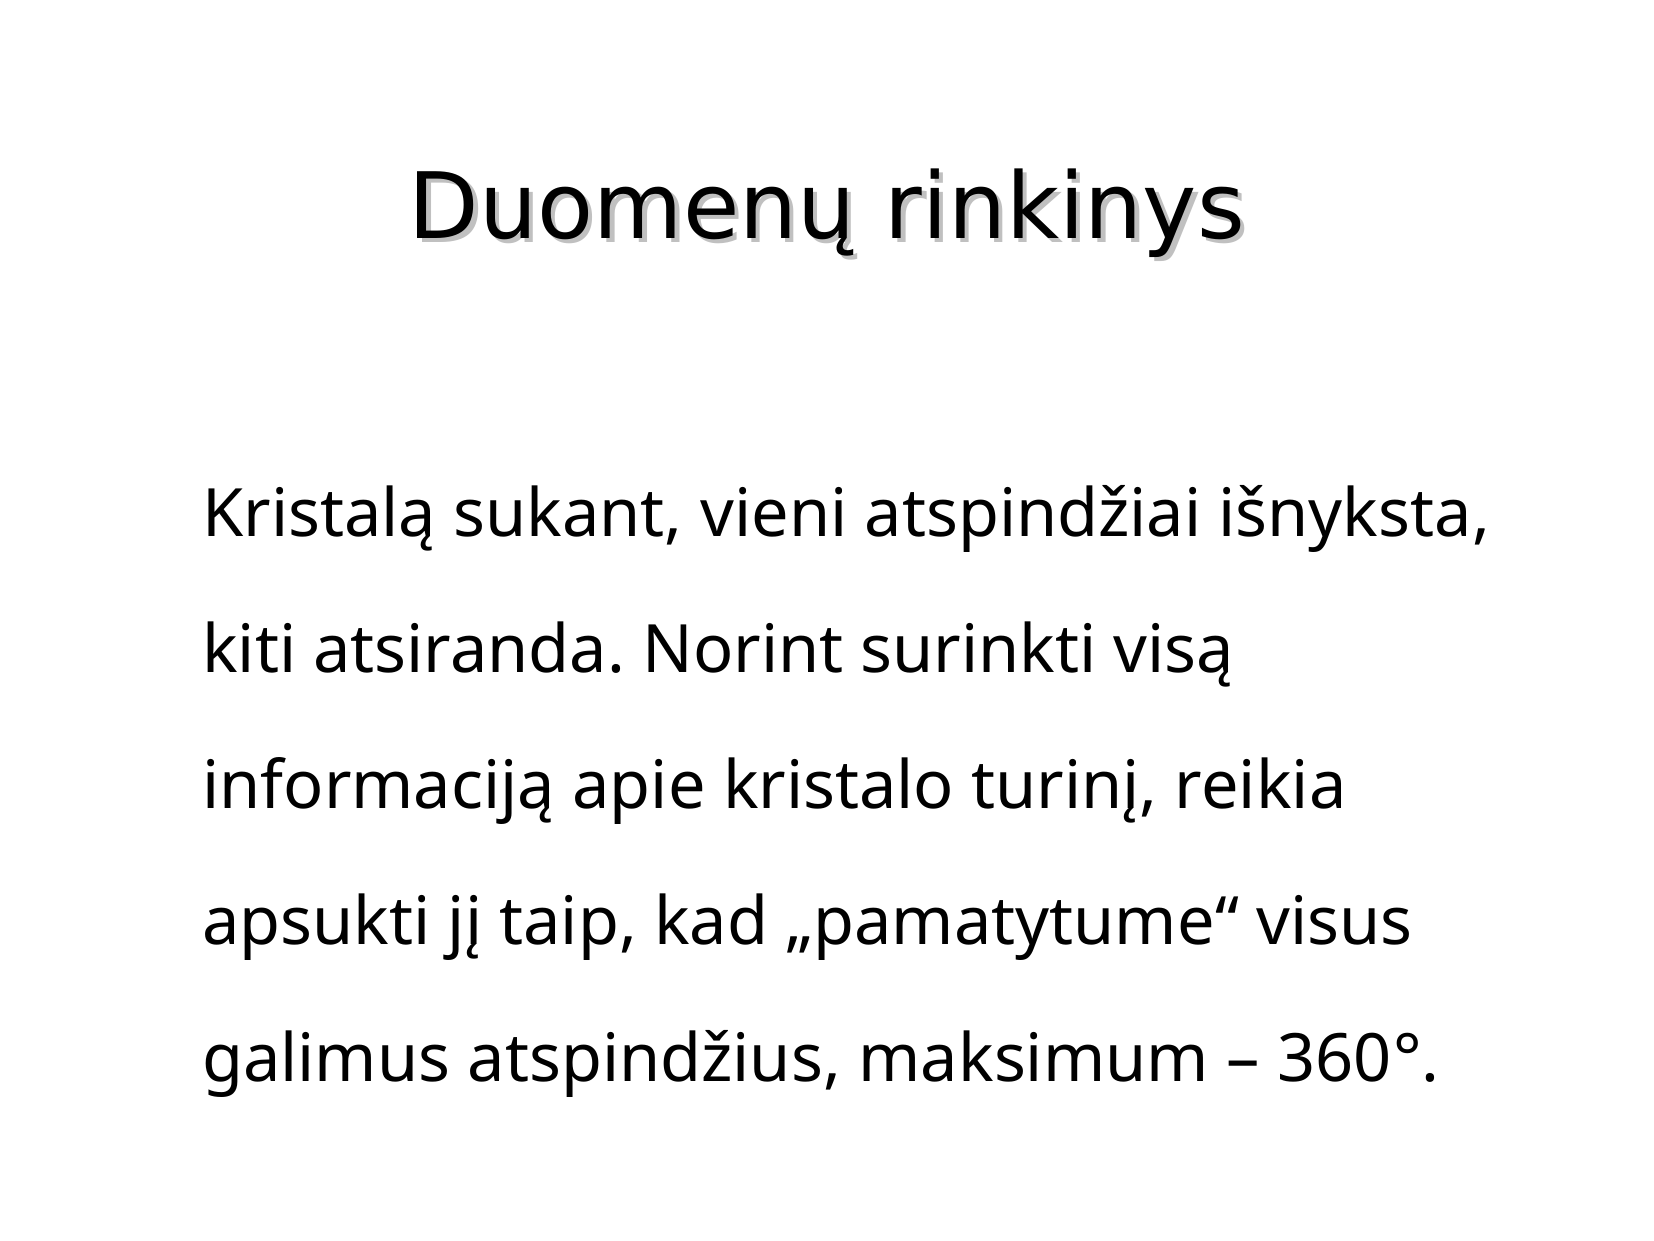

# Duomenų rinkinys
Kristalą sukant, vieni atspindžiai išnyksta, kiti atsiranda. Norint surinkti visą informaciją apie kristalo turinį, reikia apsukti jį taip, kad „pamatytume“ visus galimus atspindžius, maksimum – 360°.